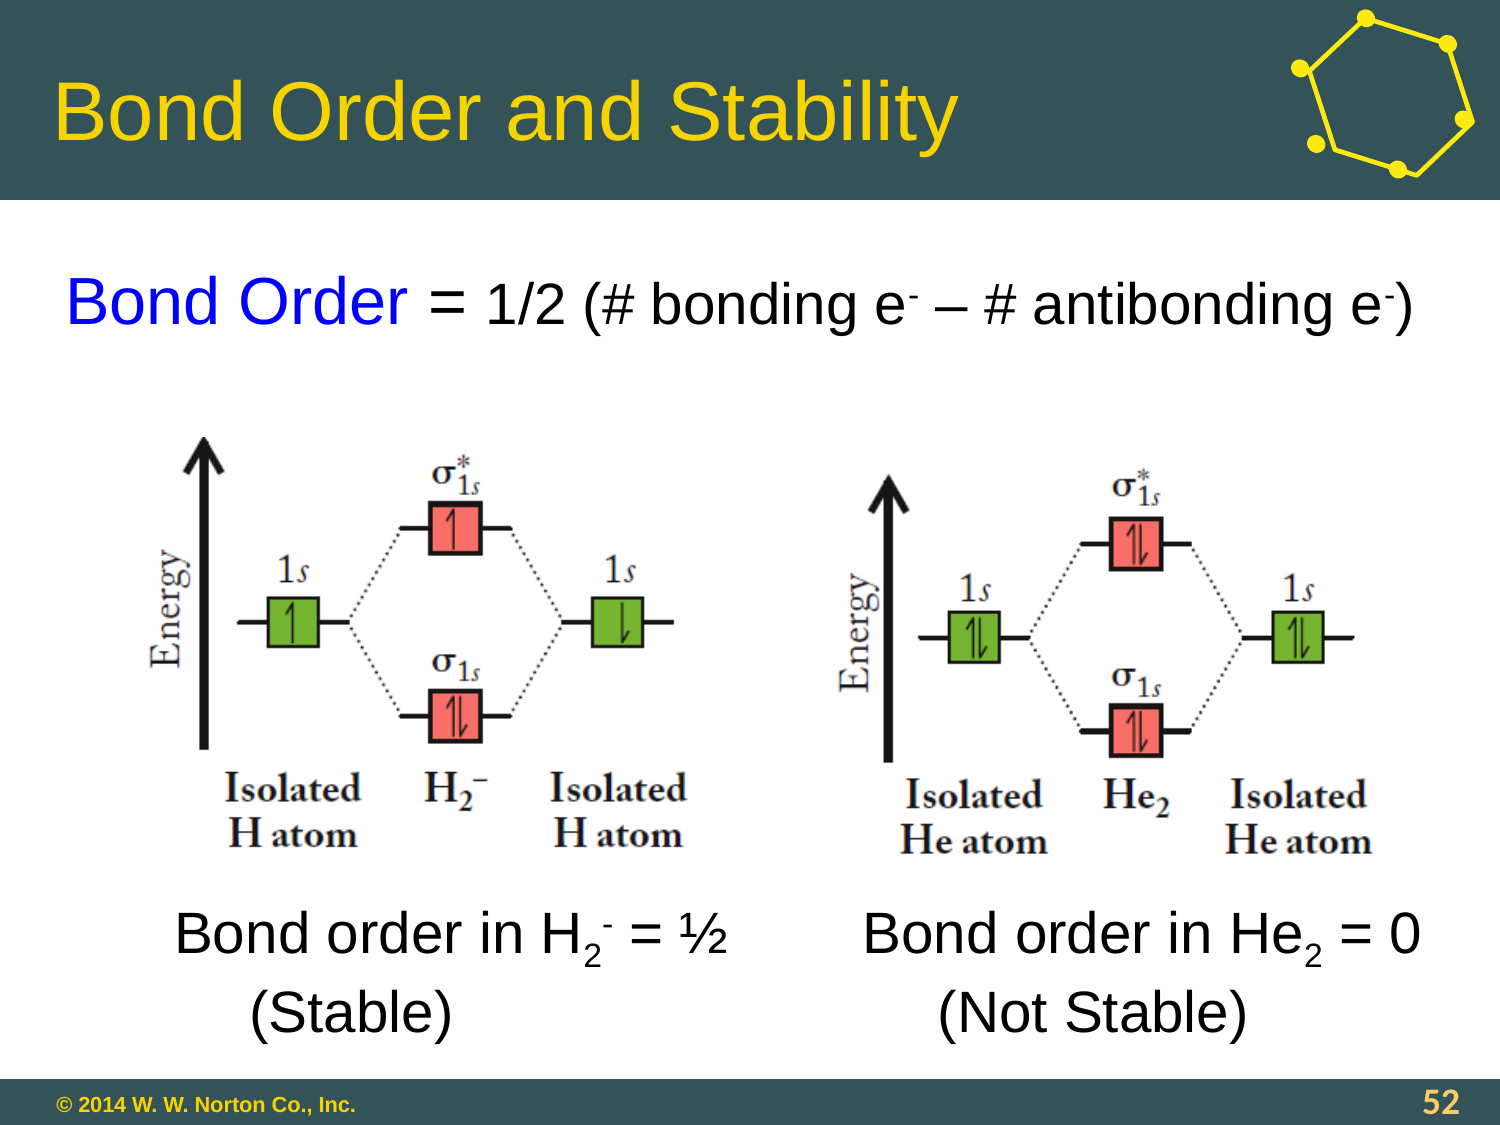

Bond Order and Stability
# Bond Order = 1/2 (# bonding e- – # antibonding e-)
Bond order in H2- = ½
	(Stable)
Bond order in He2 = 0
	(Not Stable)